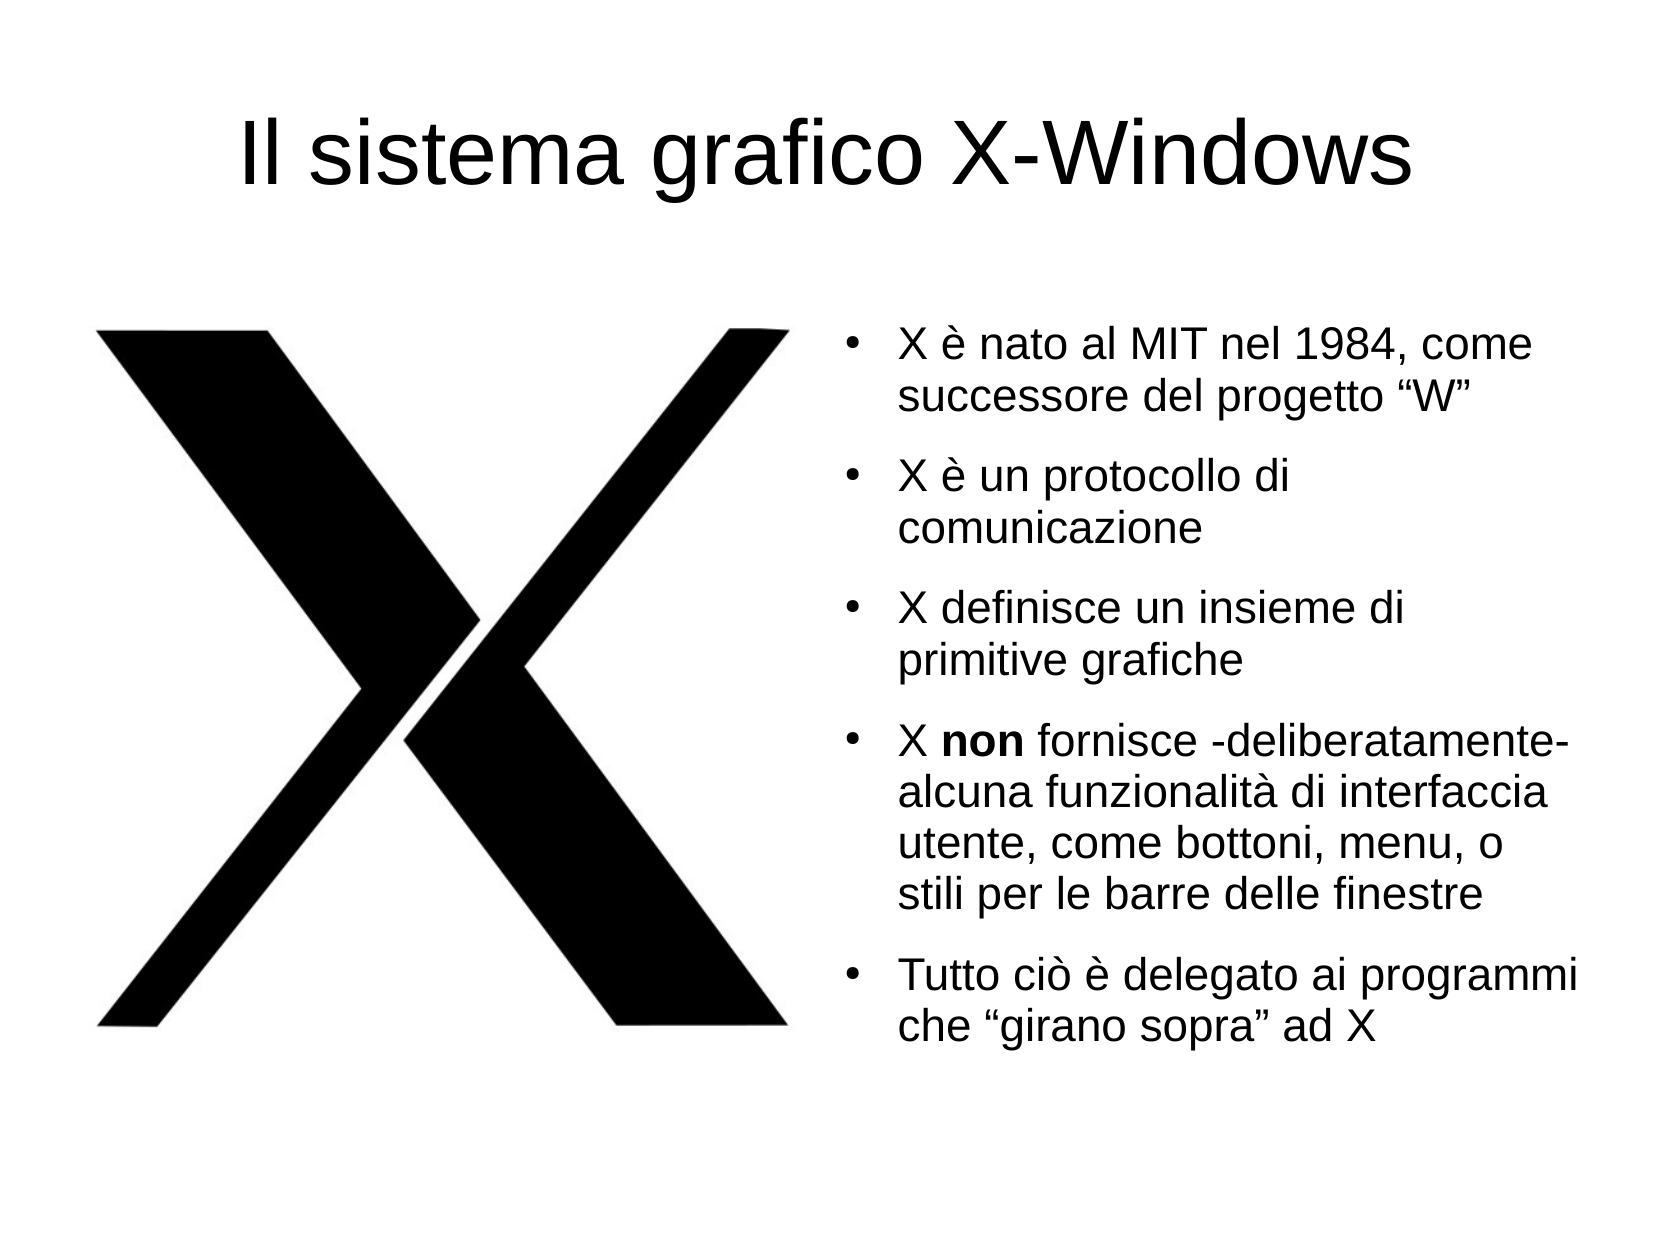

# Il sistema grafico X-Windows
X è nato al MIT nel 1984, come successore del progetto “W”
X è un protocollo di comunicazione
X definisce un insieme di primitive grafiche
X non fornisce -deliberatamente- alcuna funzionalità di interfaccia utente, come bottoni, menu, o stili per le barre delle finestre
Tutto ciò è delegato ai programmi che “girano sopra” ad X